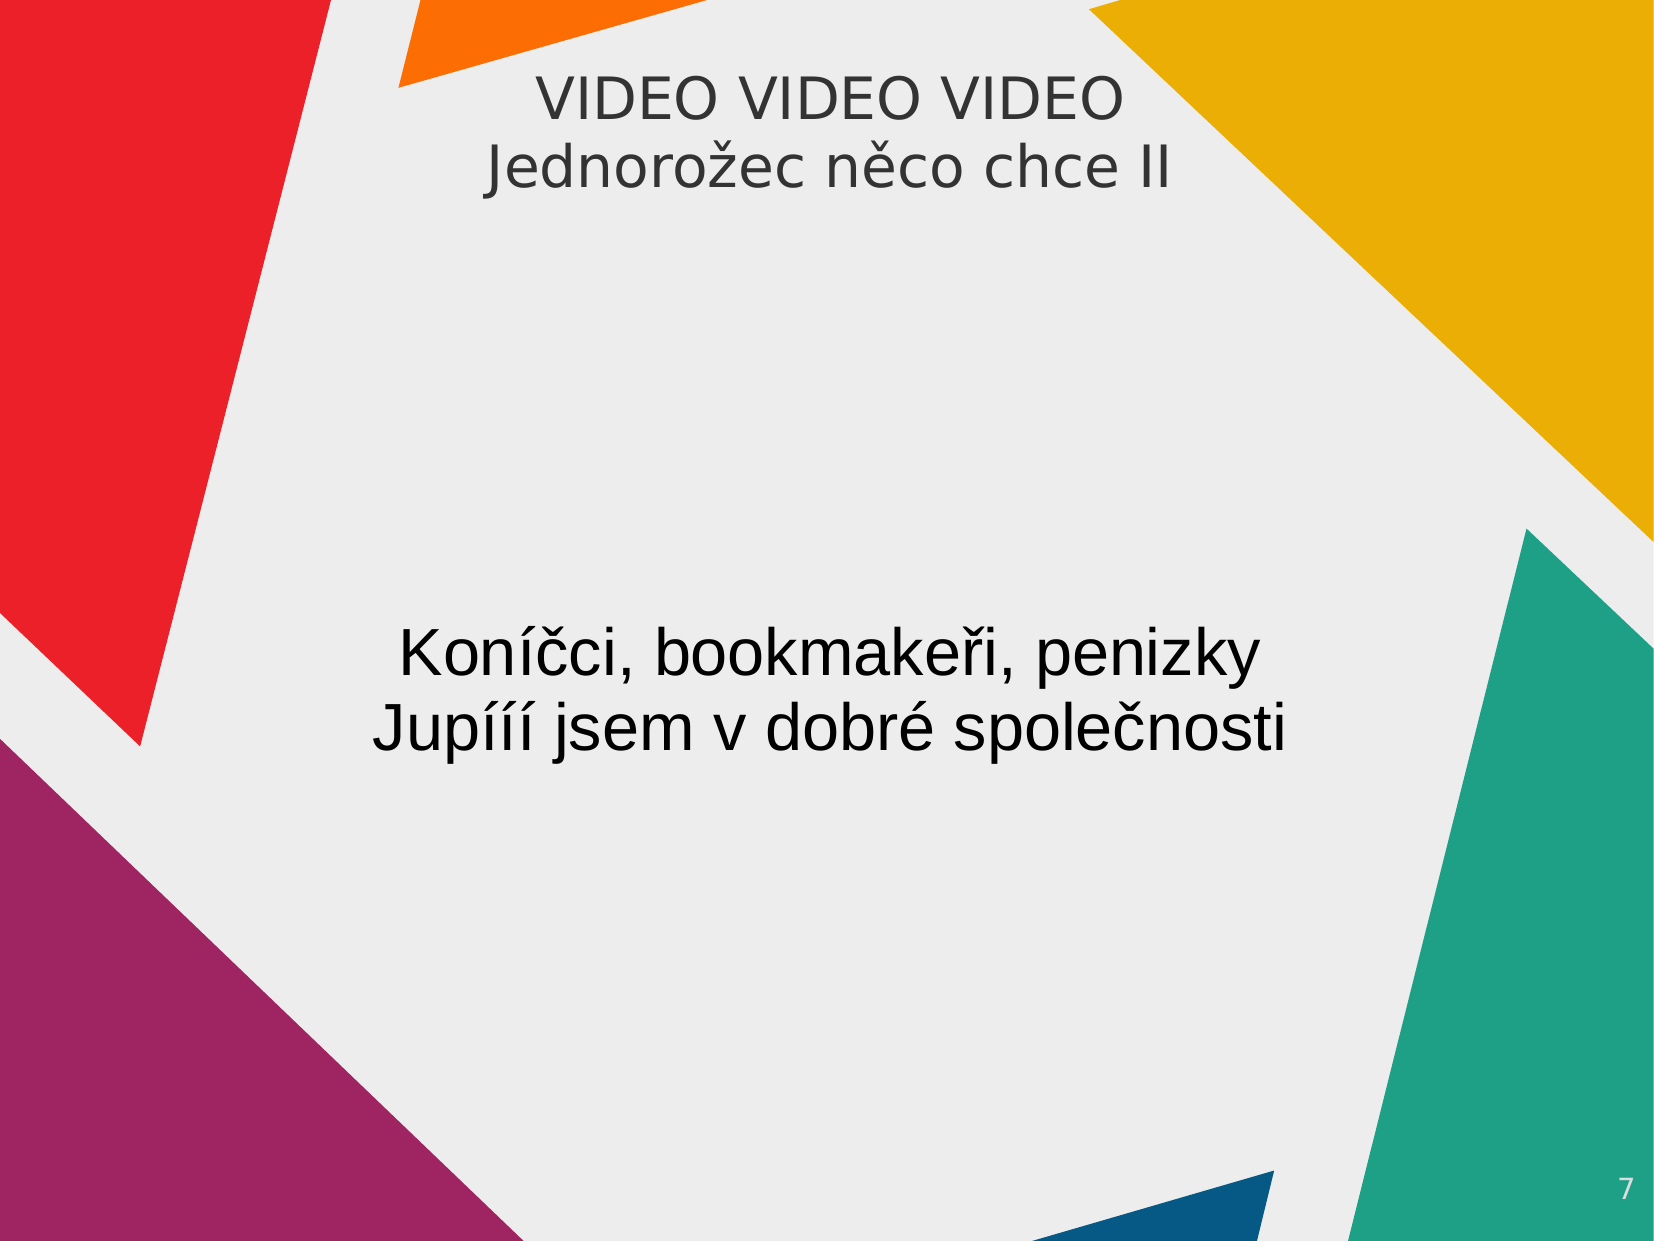

# VIDEO VIDEO VIDEO Jednorožec něco chce II
Koníčci, bookmakeři, penizky
Jupííí jsem v dobré společnosti
7